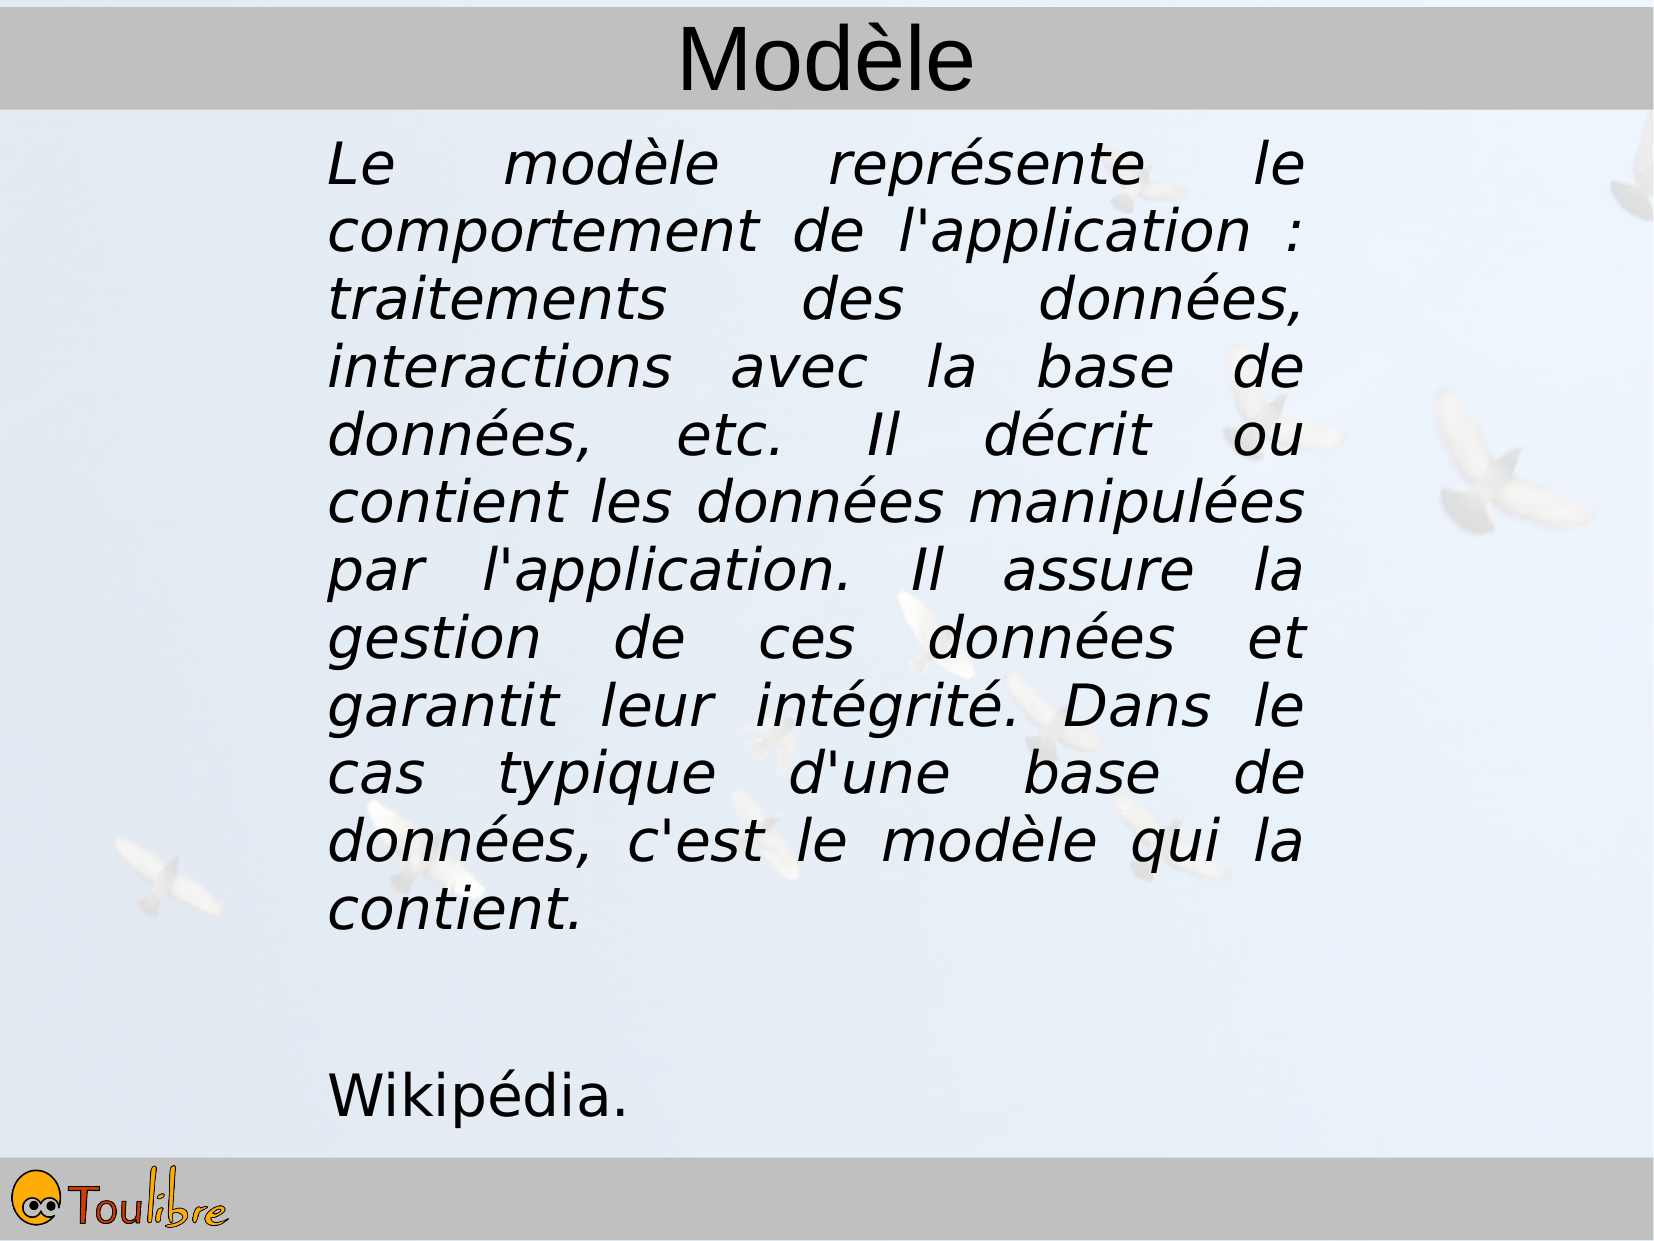

# Modèle
Le modèle représente le comportement de l'application : traitements des données, interactions avec la base de données, etc. Il décrit ou contient les données manipulées par l'application. Il assure la gestion de ces données et garantit leur intégrité. Dans le cas typique d'une base de données, c'est le modèle qui la contient.
Wikipédia.